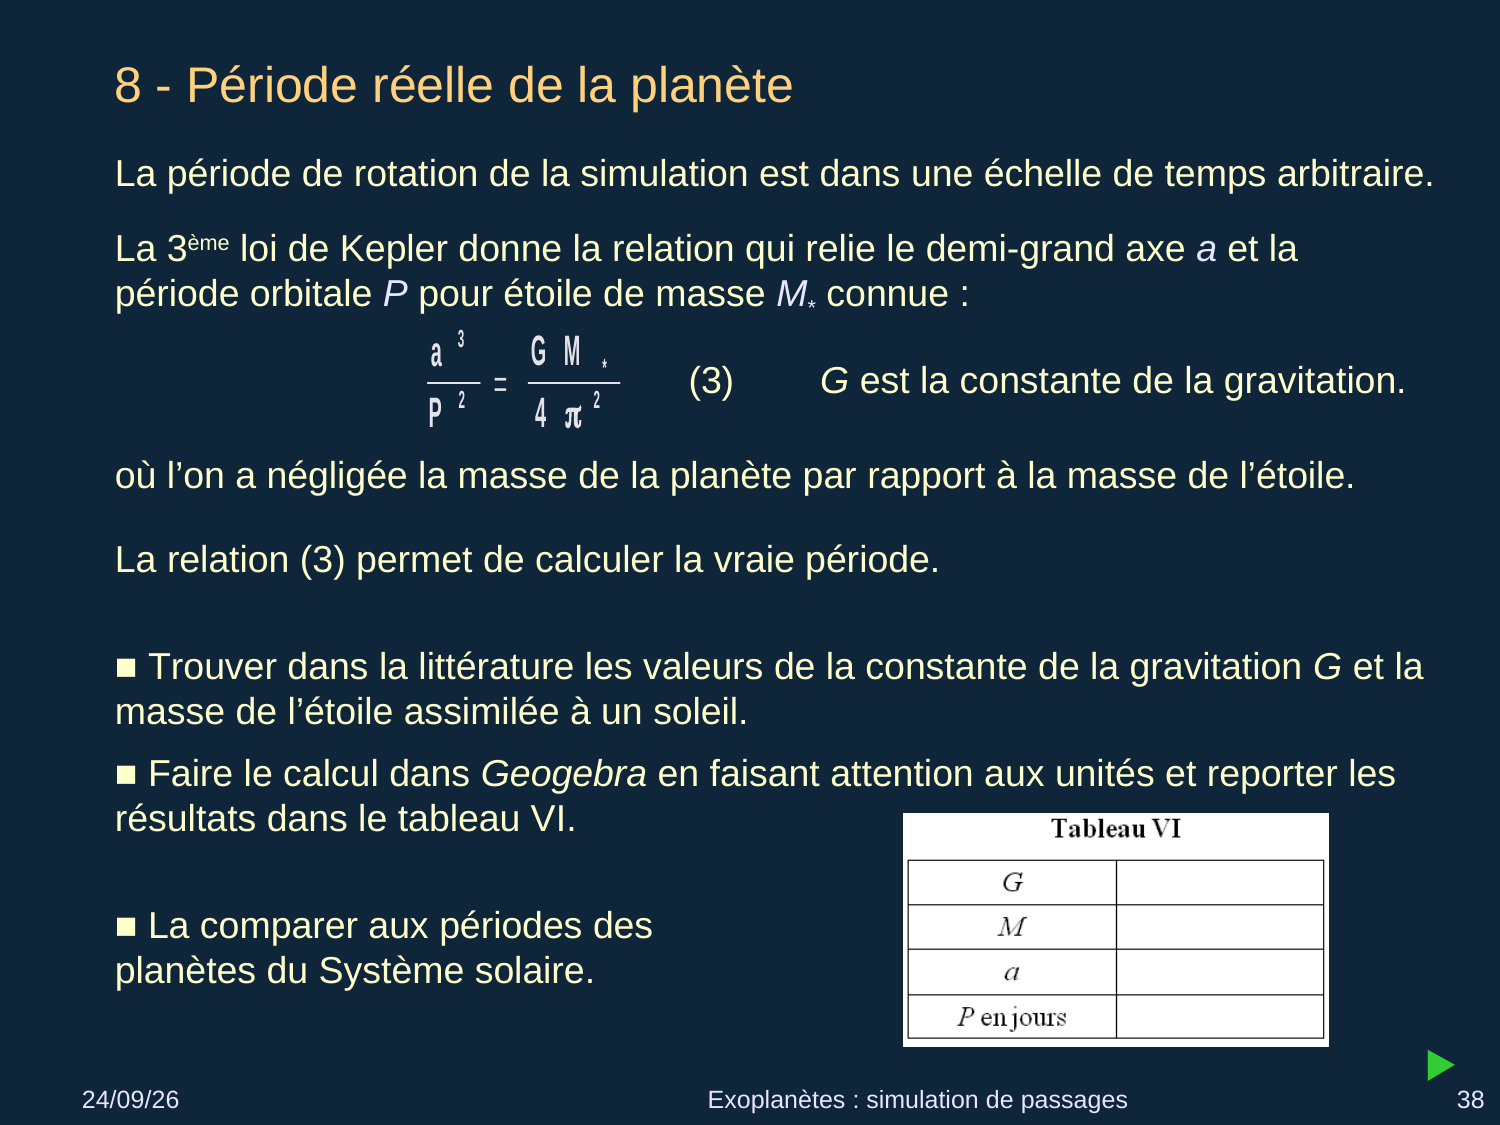

8 - Période réelle de la planète
La période de rotation de la simulation est dans une échelle de temps arbitraire.
La 3ème loi de Kepler donne la relation qui relie le demi-grand axe a et la période orbitale P pour étoile de masse M* connue :
(3)
G est la constante de la gravitation.
où l’on a négligée la masse de la planète par rapport à la masse de l’étoile.
La relation (3) permet de calculer la vraie période.
■ Trouver dans la littérature les valeurs de la constante de la gravitation G et la masse de l’étoile assimilée à un soleil.
■ Faire le calcul dans Geogebra en faisant attention aux unités et reporter les résultats dans le tableau VI.
■ La comparer aux périodes des planètes du Système solaire.

Exoplanètes : simulation de passages
38